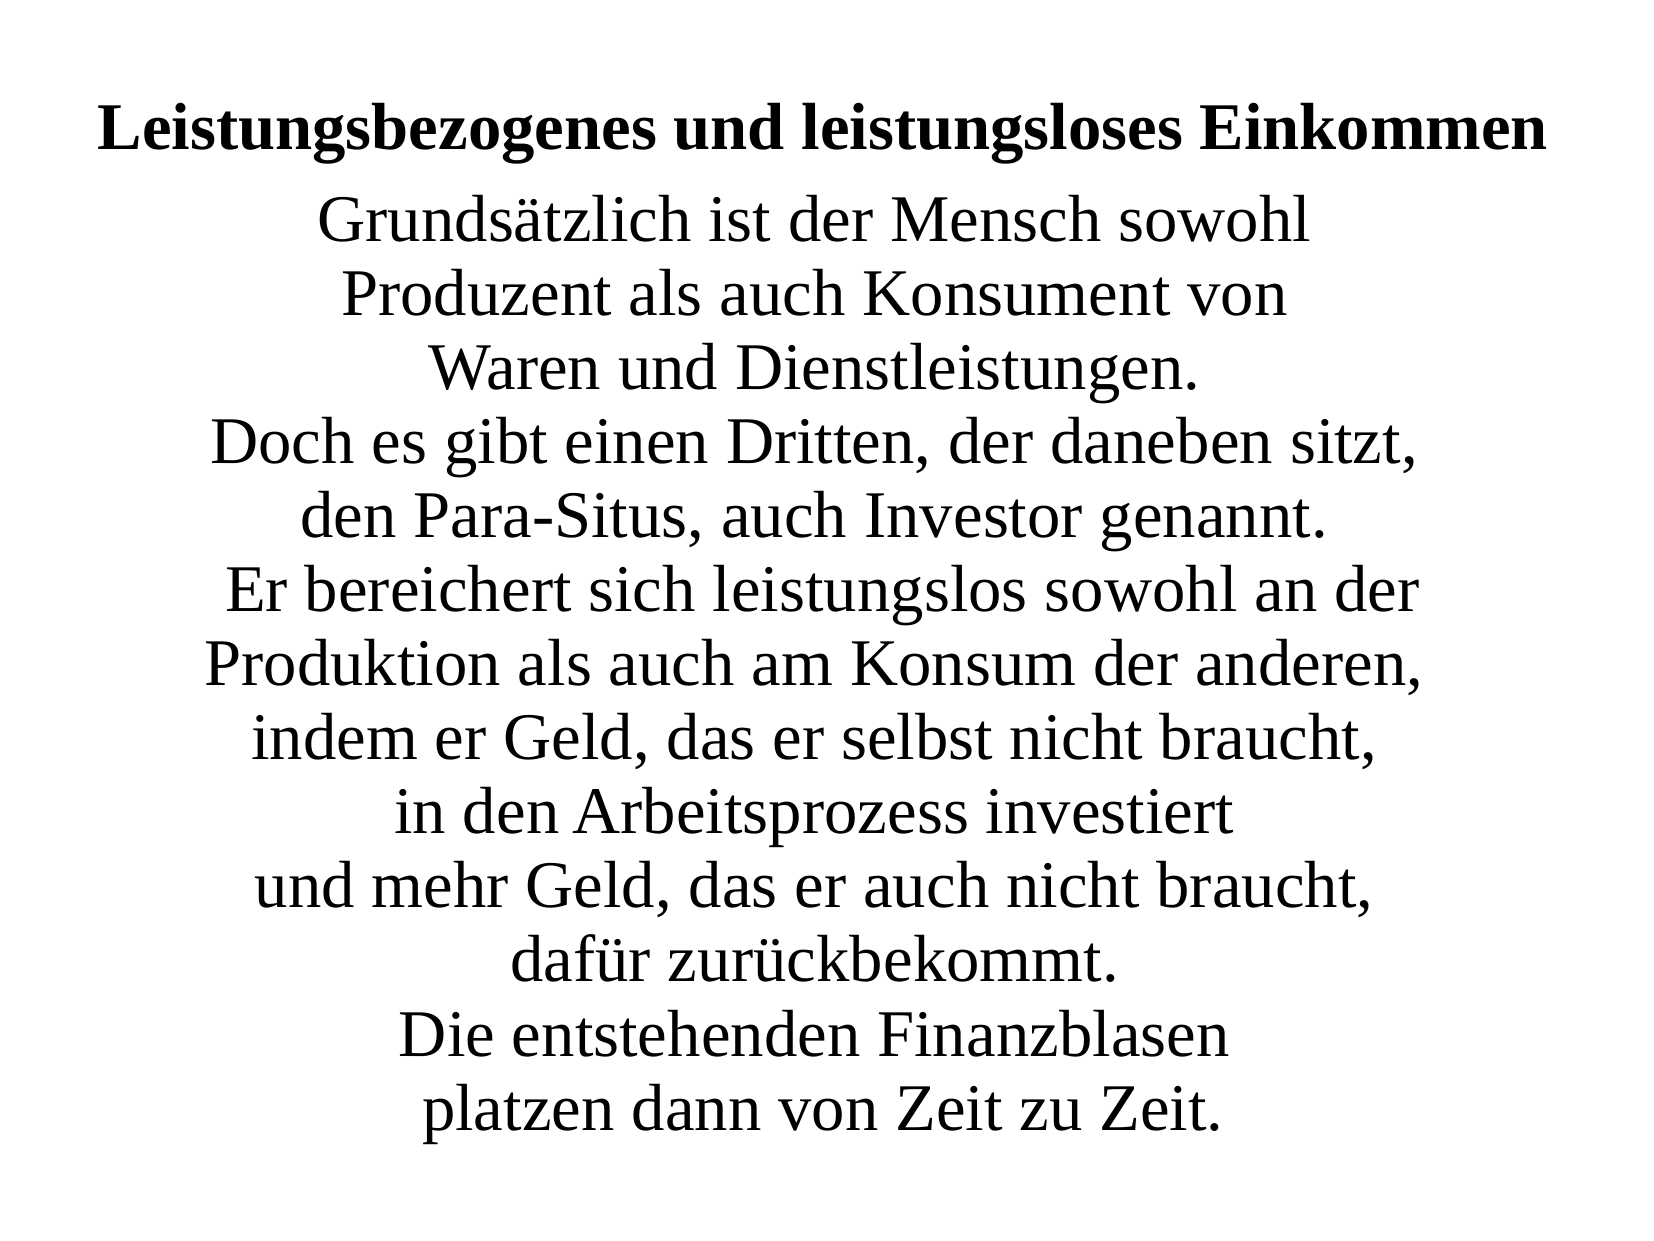

Leistungsbezogenes und leistungsloses Einkommen
Grundsätzlich ist der Mensch sowohl
Produzent als auch Konsument von
Waren und Dienstleistungen.
Doch es gibt einen Dritten, der daneben sitzt,
den Para-Situs, auch Investor genannt.
Er bereichert sich leistungslos sowohl an der
Produktion als auch am Konsum der anderen,
indem er Geld, das er selbst nicht braucht,
in den Arbeitsprozess investiert
und mehr Geld, das er auch nicht braucht,
dafür zurückbekommt.
Die entstehenden Finanzblasen
platzen dann von Zeit zu Zeit.